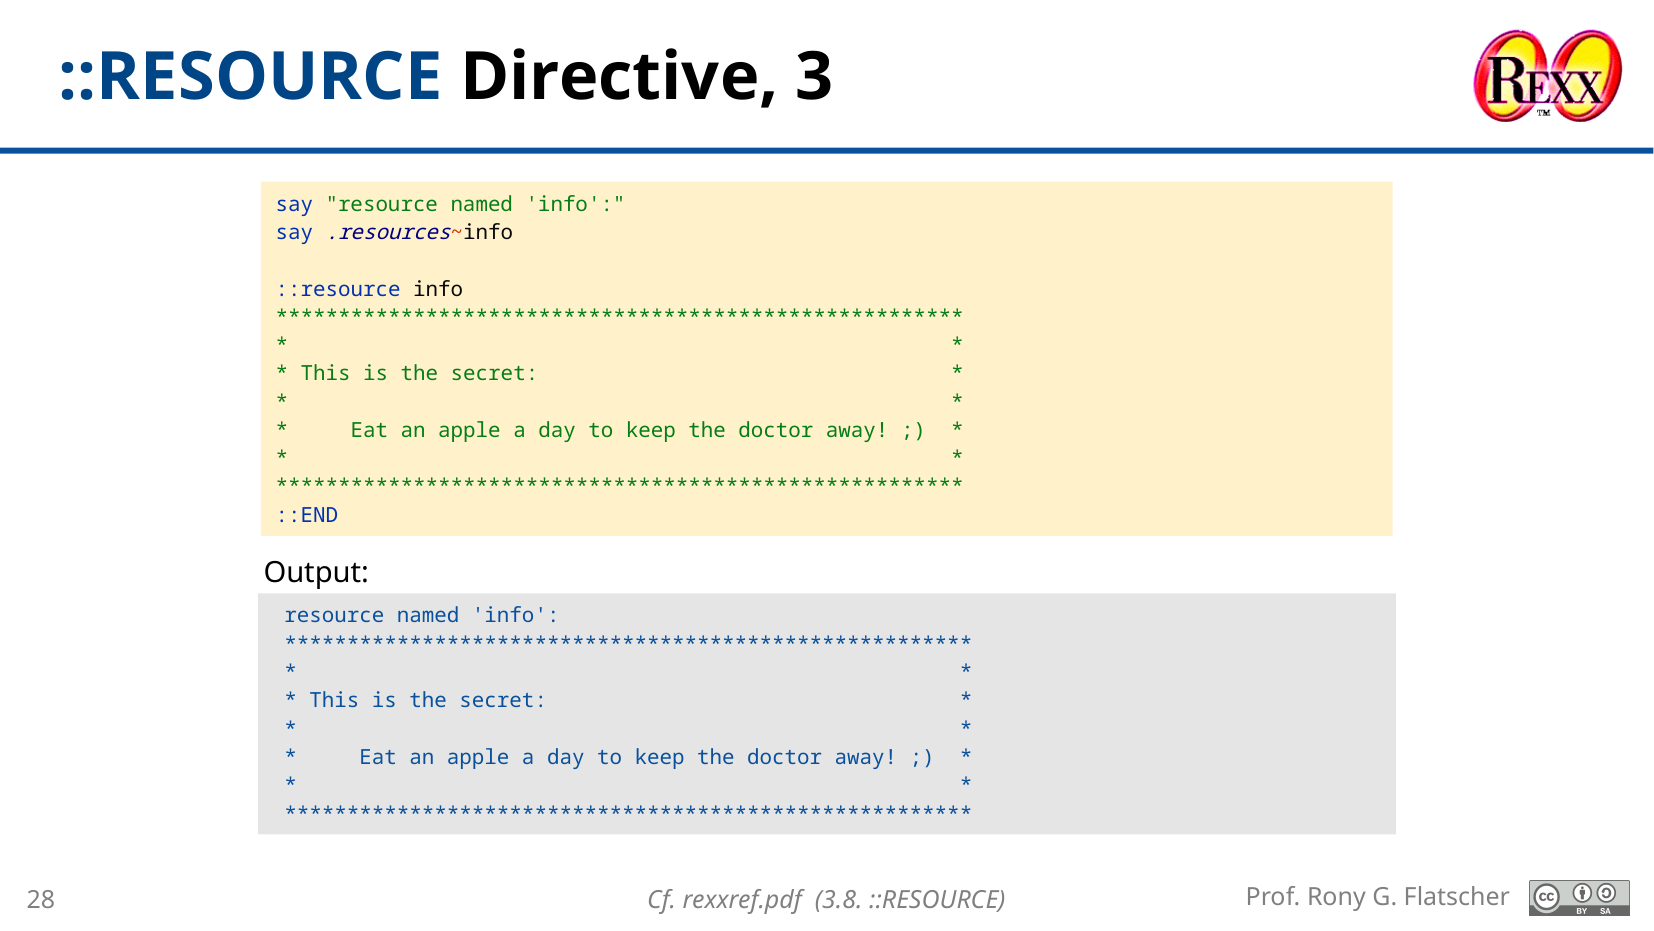

# ::RESOURCE Directive, 3
say "resource named 'info':"
say .resources~info
::resource info
*******************************************************
* *
* This is the secret: *
* *
* Eat an apple a day to keep the doctor away! ;) *
* *
*******************************************************
::END
Output:
resource named 'info':
*******************************************************
* *
* This is the secret: *
* *
* Eat an apple a day to keep the doctor away! ;) *
* *
*******************************************************
Cf. rexxref.pdf (3.8. ::RESOURCE)